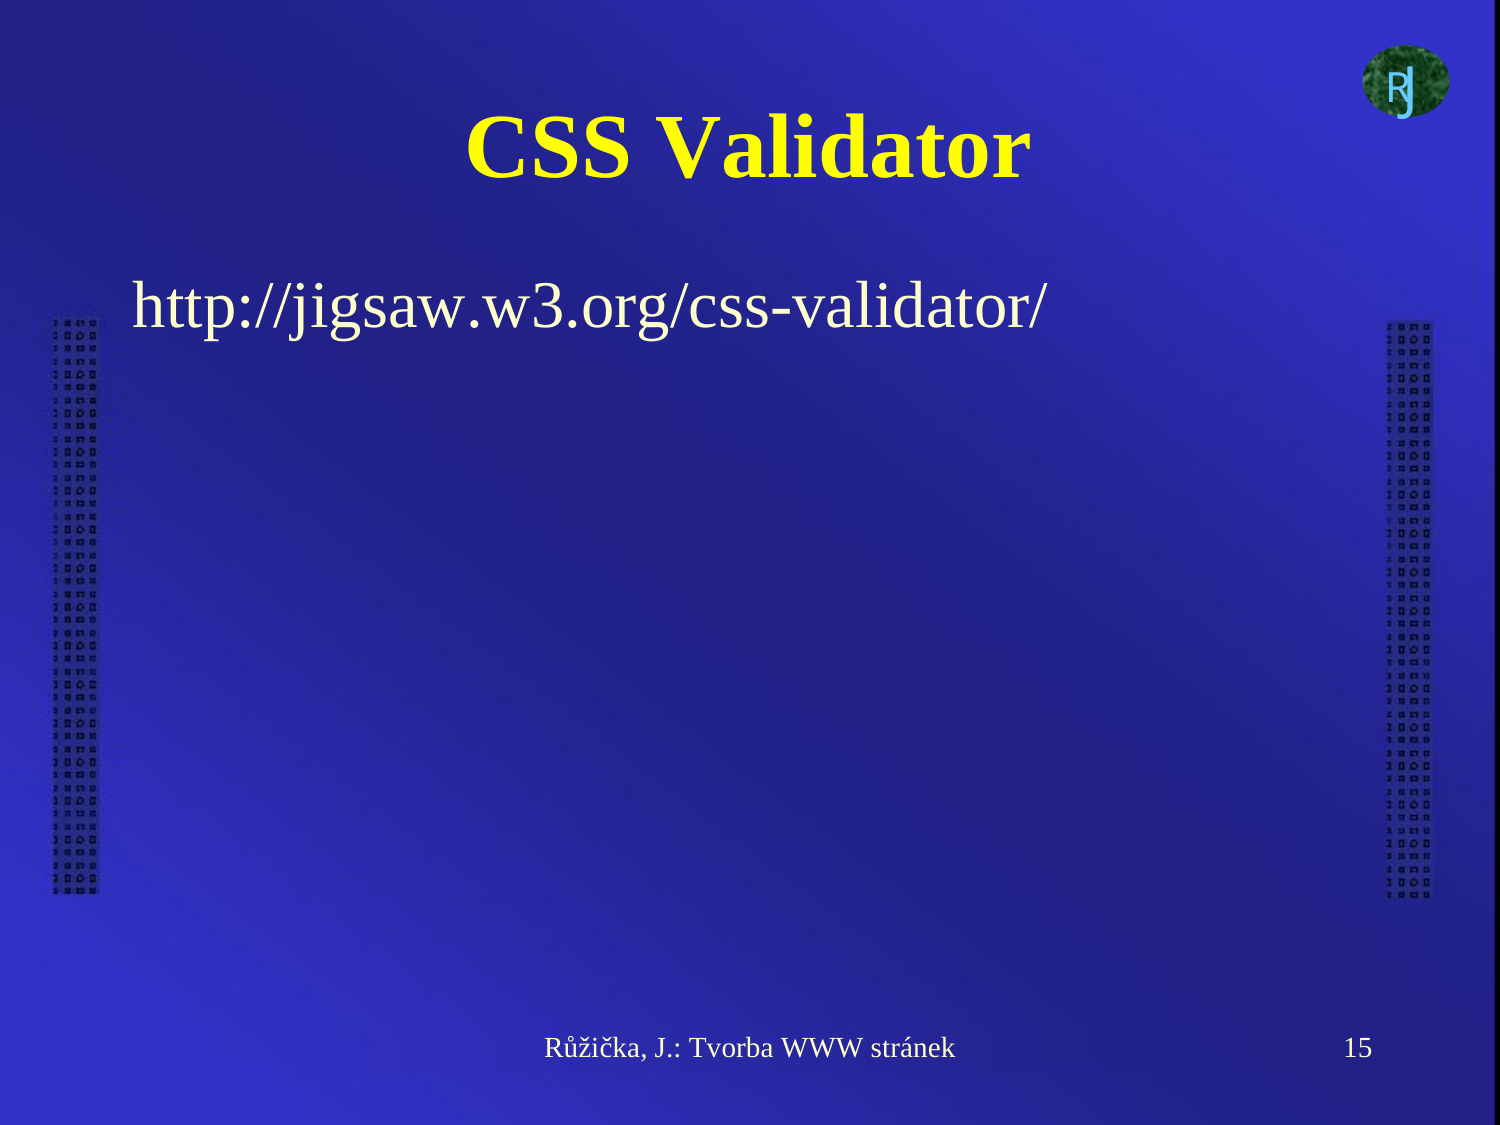

J
R
# CSS Validator
http://jigsaw.w3.org/css-validator/
Růžička, J.: Tvorba WWW stránek